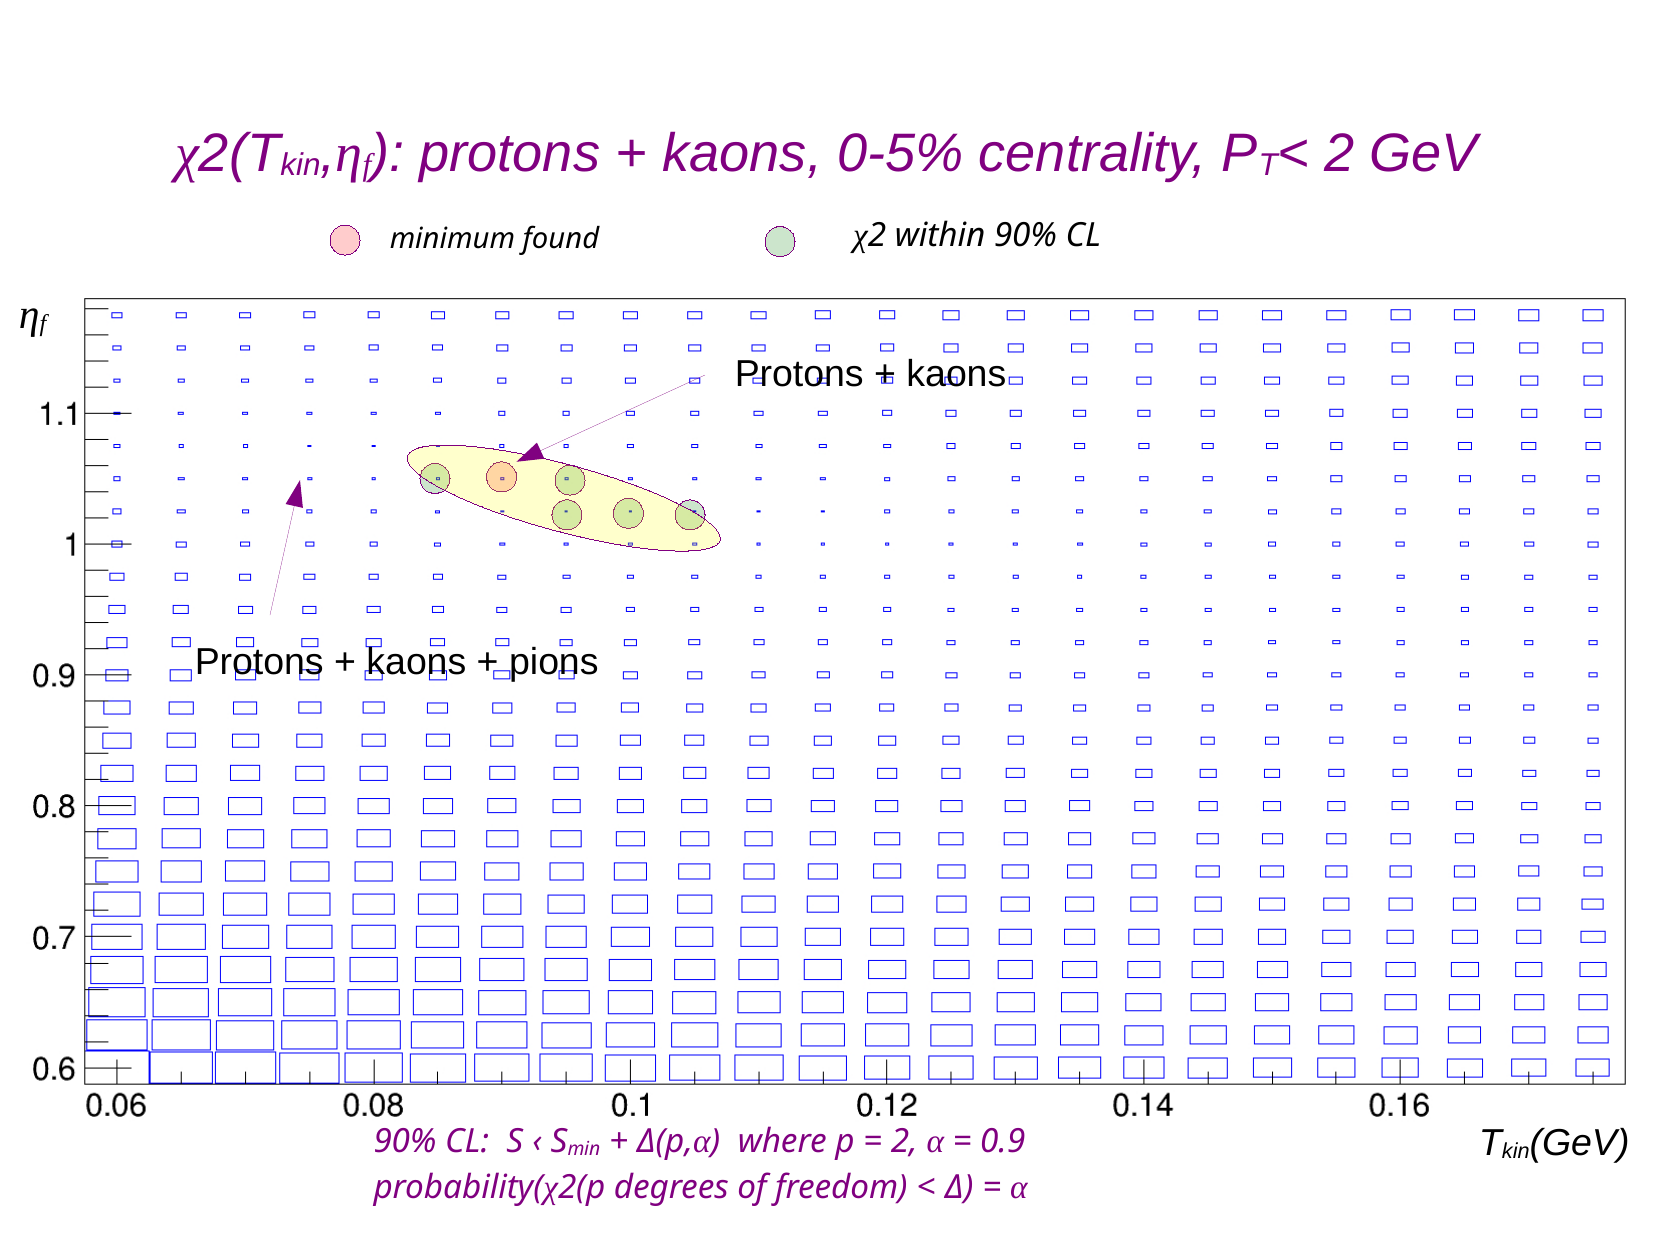

# χ2(Tkin,ηf): protons + kaons, 0-5% centrality, PT< 2 GeV
χ2 within 90% CL
minimum found
ηf
Protons + kaons
Protons + kaons + pions
Tkin(GeV)
90% CL: S ‹ Smin + Δ(p,α) where p = 2, α = 0.9
probability(χ2(p degrees of freedom) < Δ) = α